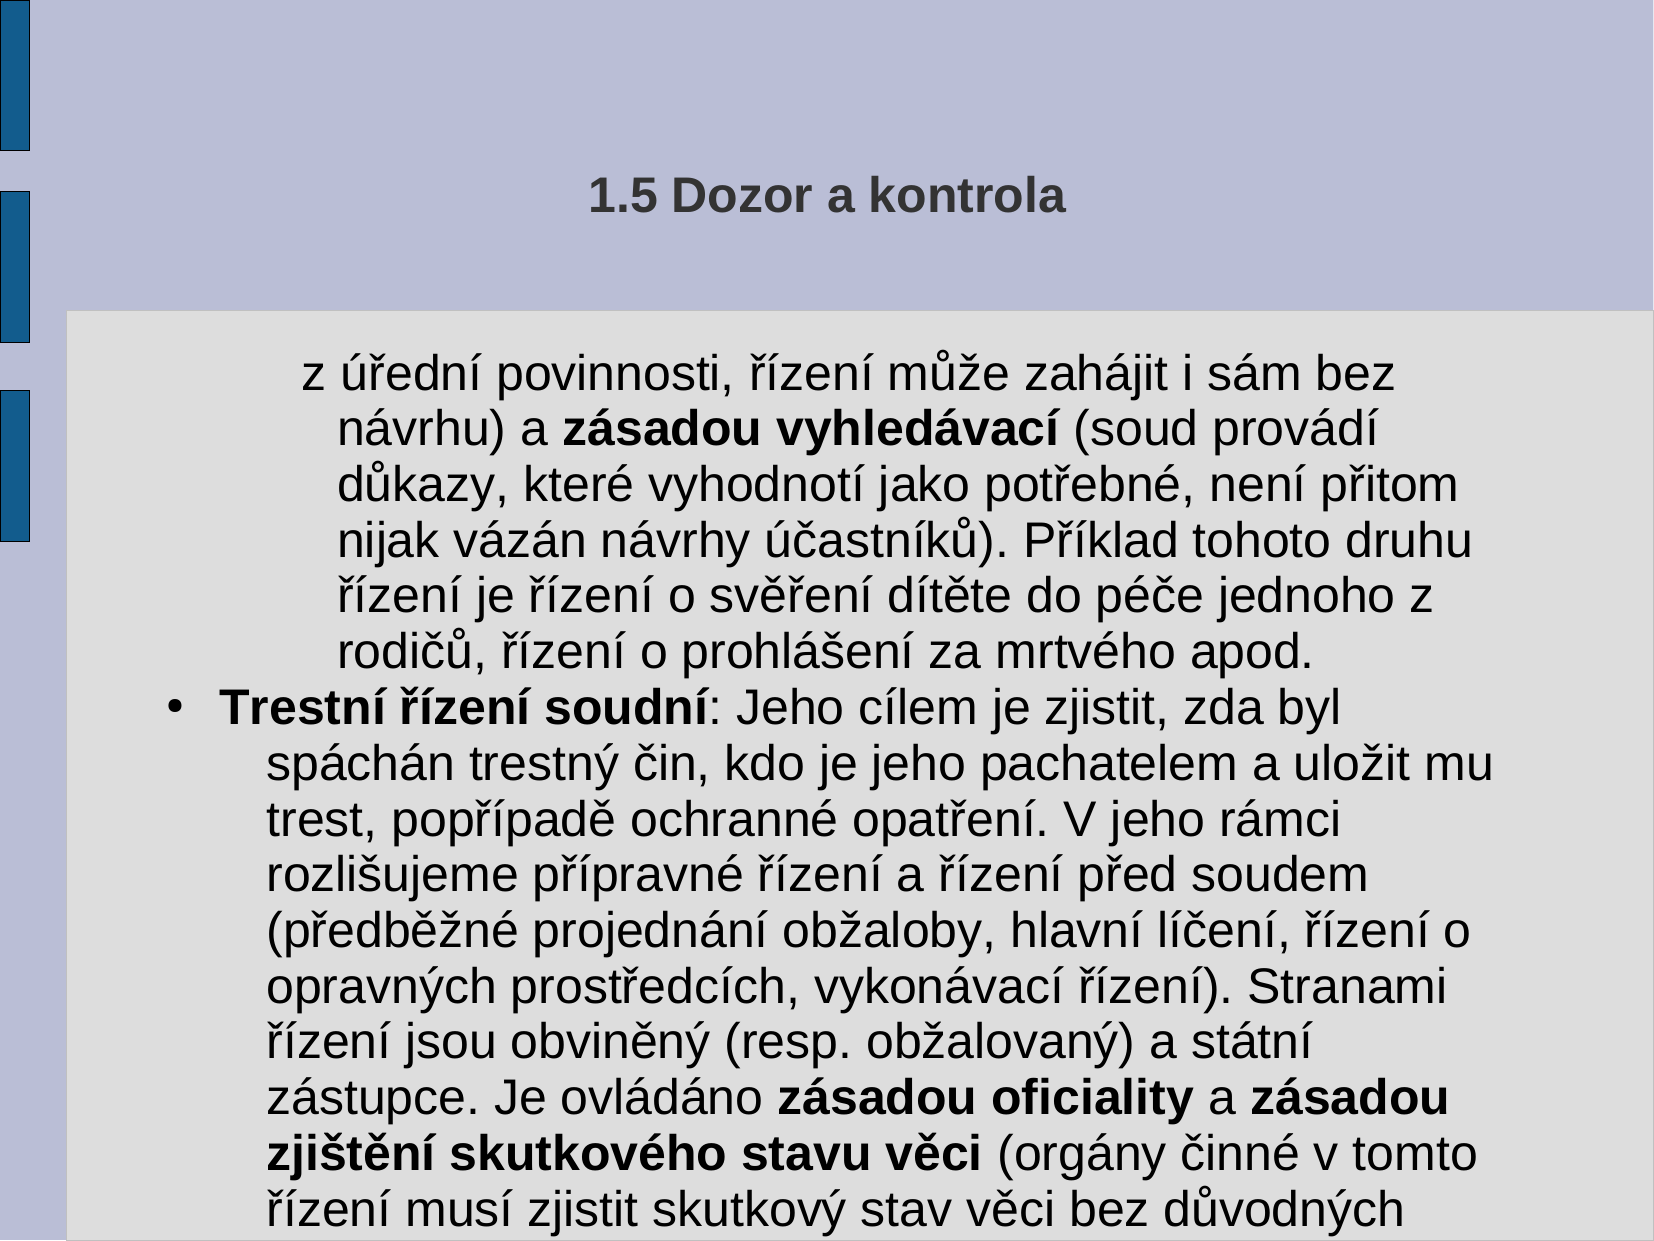

# 1.5 Dozor a kontrola
z úřední povinnosti, řízení může zahájit i sám bez návrhu) a zásadou vyhledávací (soud provádí důkazy, které vyhodnotí jako potřebné, není přitom nijak vázán návrhy účastníků). Příklad tohoto druhu řízení je řízení o svěření dítěte do péče jednoho z rodičů, řízení o prohlášení za mrtvého apod.
Trestní řízení soudní: Jeho cílem je zjistit, zda byl spáchán trestný čin, kdo je jeho pachatelem a uložit mu trest, popřípadě ochranné opatření. V jeho rámci rozlišujeme přípravné řízení a řízení před soudem (předběžné projednání obžaloby, hlavní líčení, řízení o opravných prostředcích, vykonávací řízení). Stranami řízení jsou obviněný (resp. obžalovaný) a státní zástupce. Je ovládáno zásadou oficiality a zásadou zjištění skutkového stavu věci (orgány činné v tomto řízení musí zjistit skutkový stav věci bez důvodných